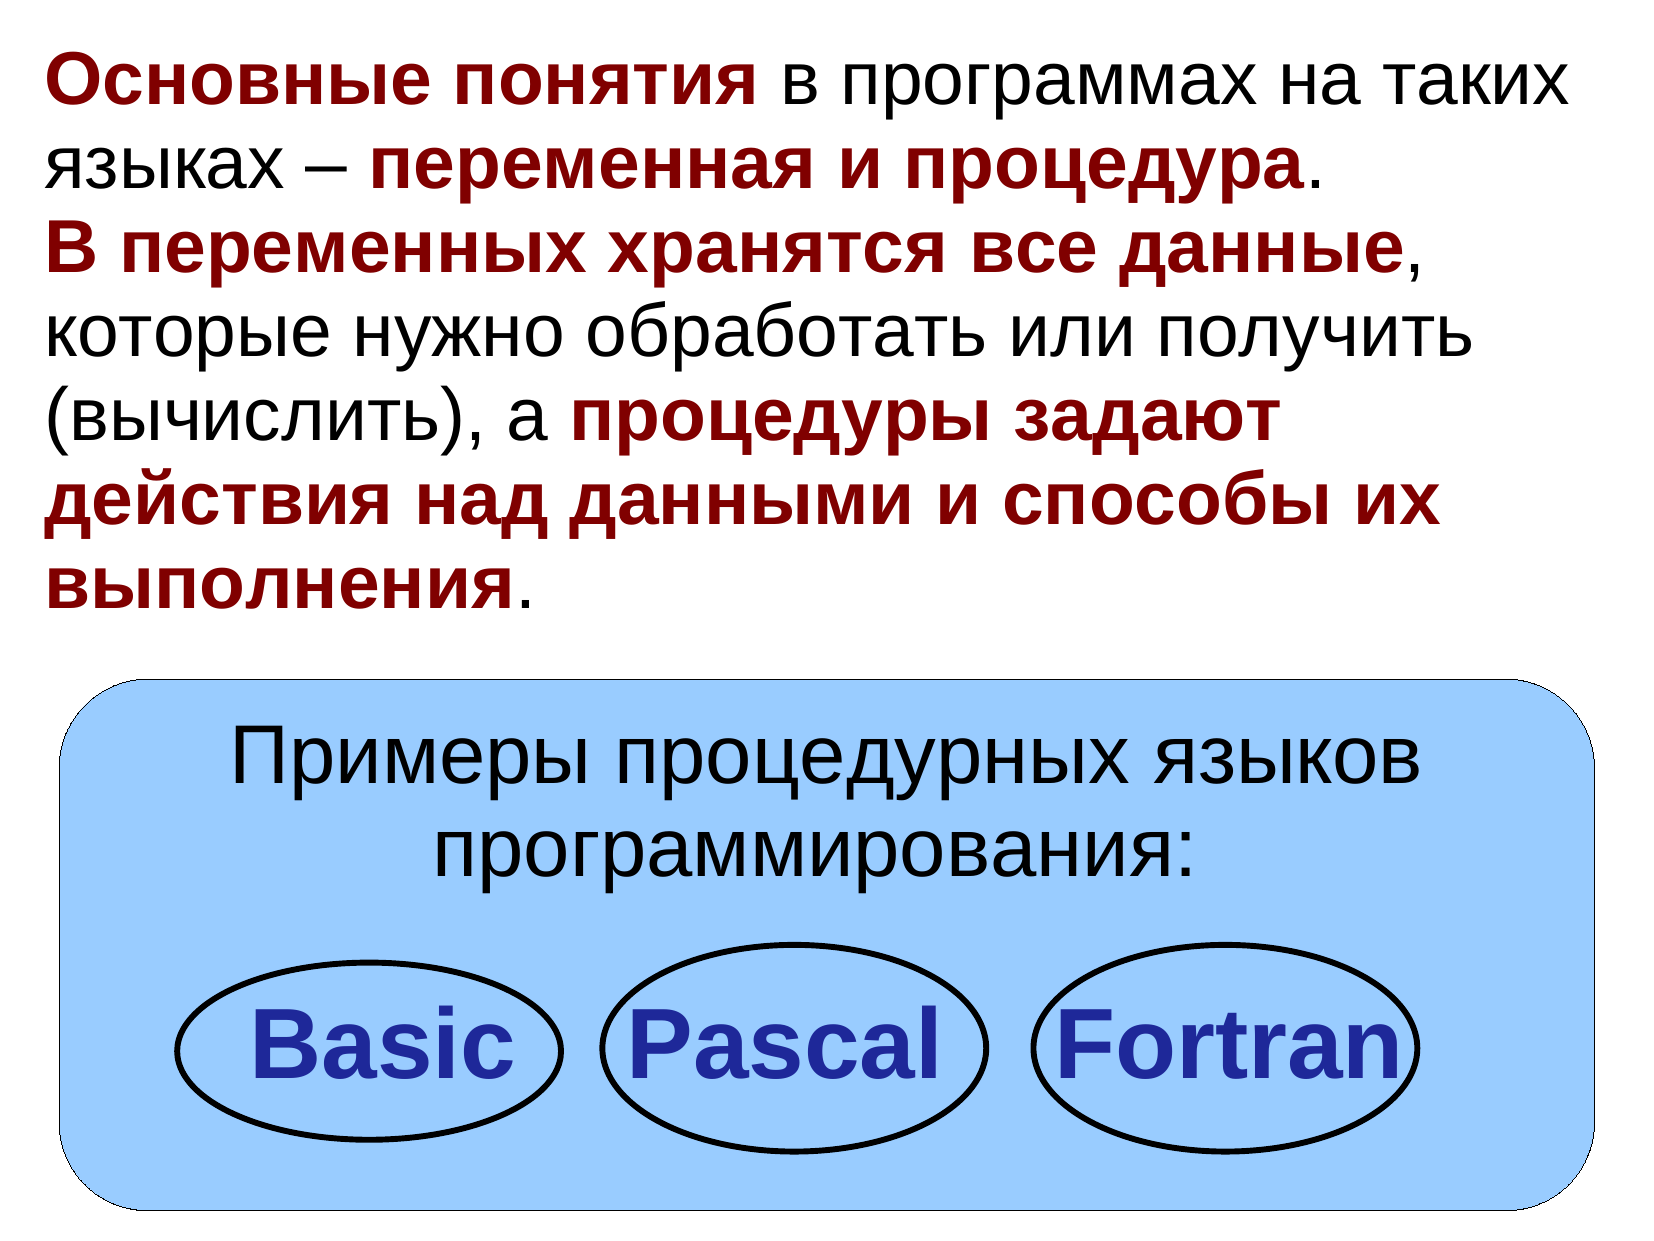

Основные понятия в программах на таких языках – переменная и процедура.
В переменных хранятся все данные, которые нужно обработать или получить (вычислить), а процедуры задают действия над данными и способы их выполнения.
Примеры процедурных языков программирования:
Basic Pascal Fortran